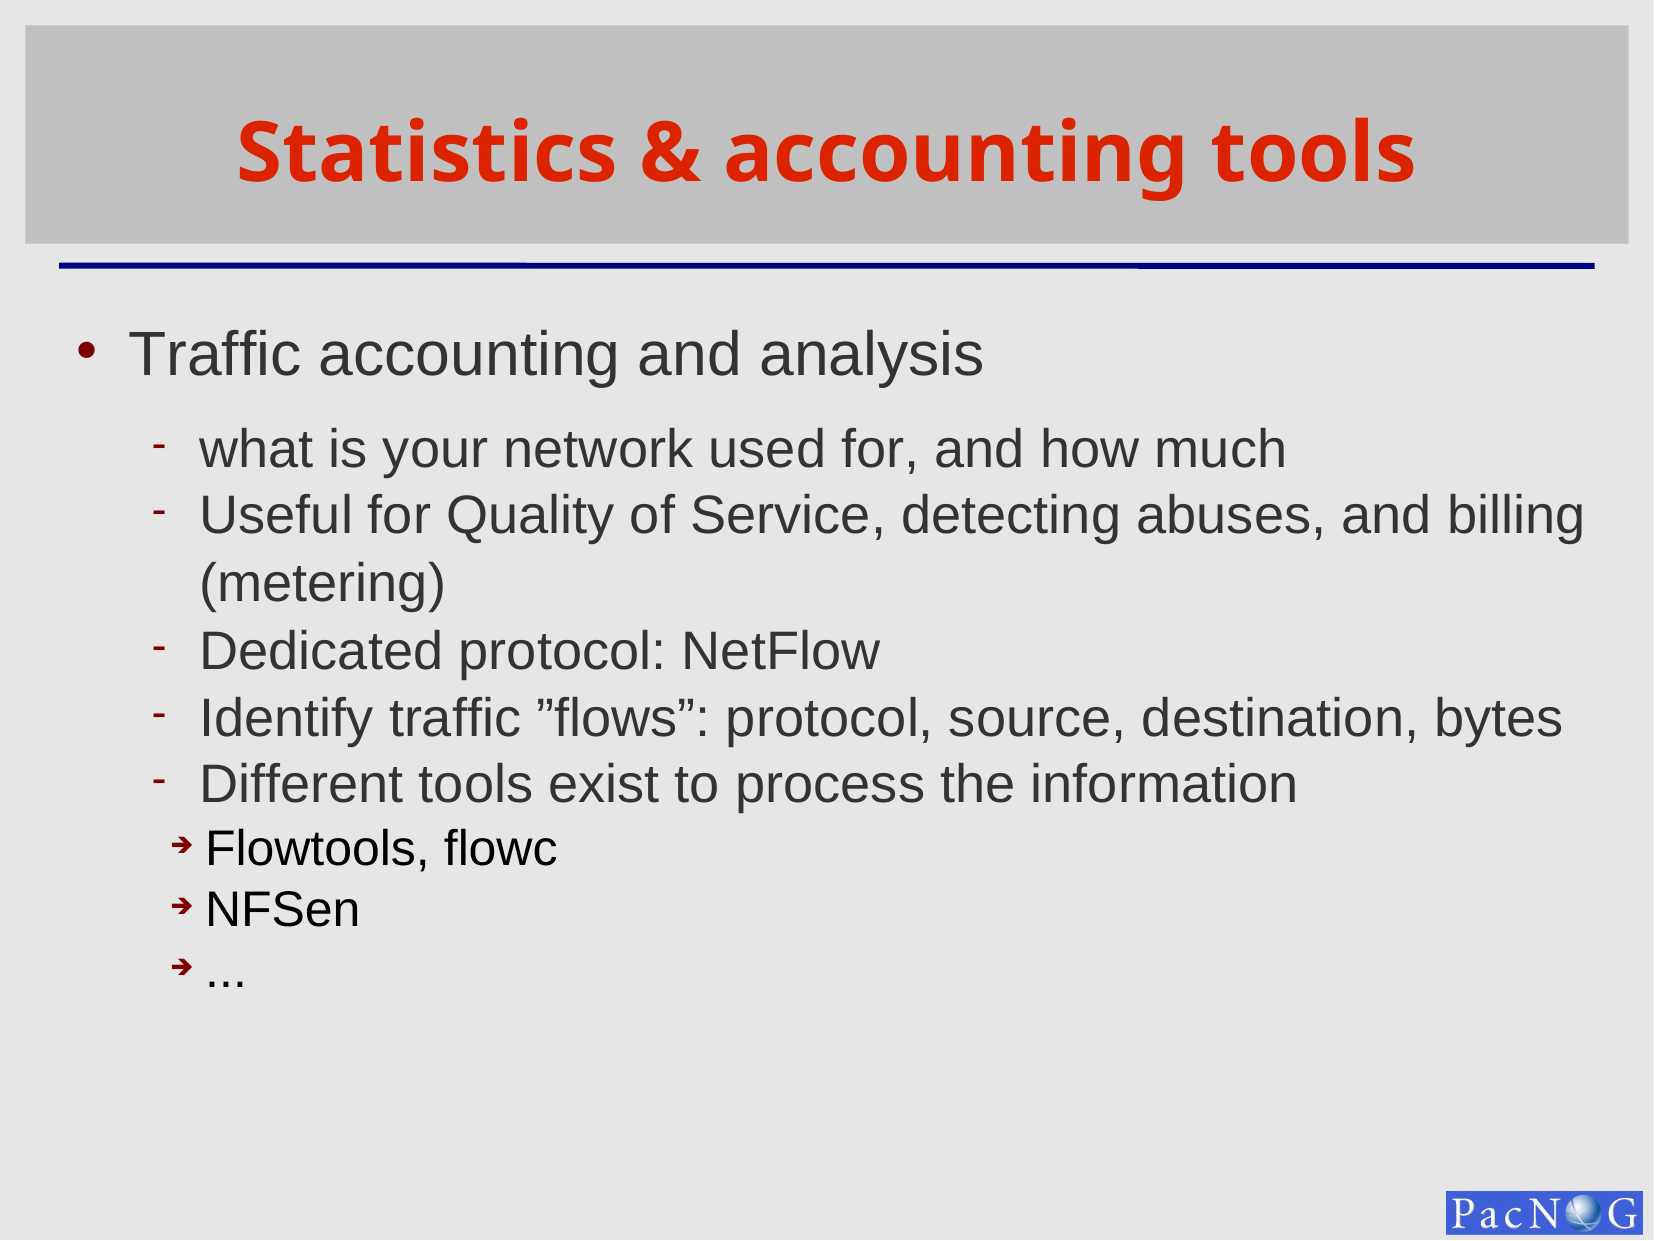

# Statistics & accounting tools
Traffic accounting and analysis
what is your network used for, and how much
Useful for Quality of Service, detecting abuses, and billing (metering)‏
Dedicated protocol: NetFlow
Identify traffic ”flows”: protocol, source, destination, bytes
Different tools exist to process the information
Flowtools, flowc
NFSen
...